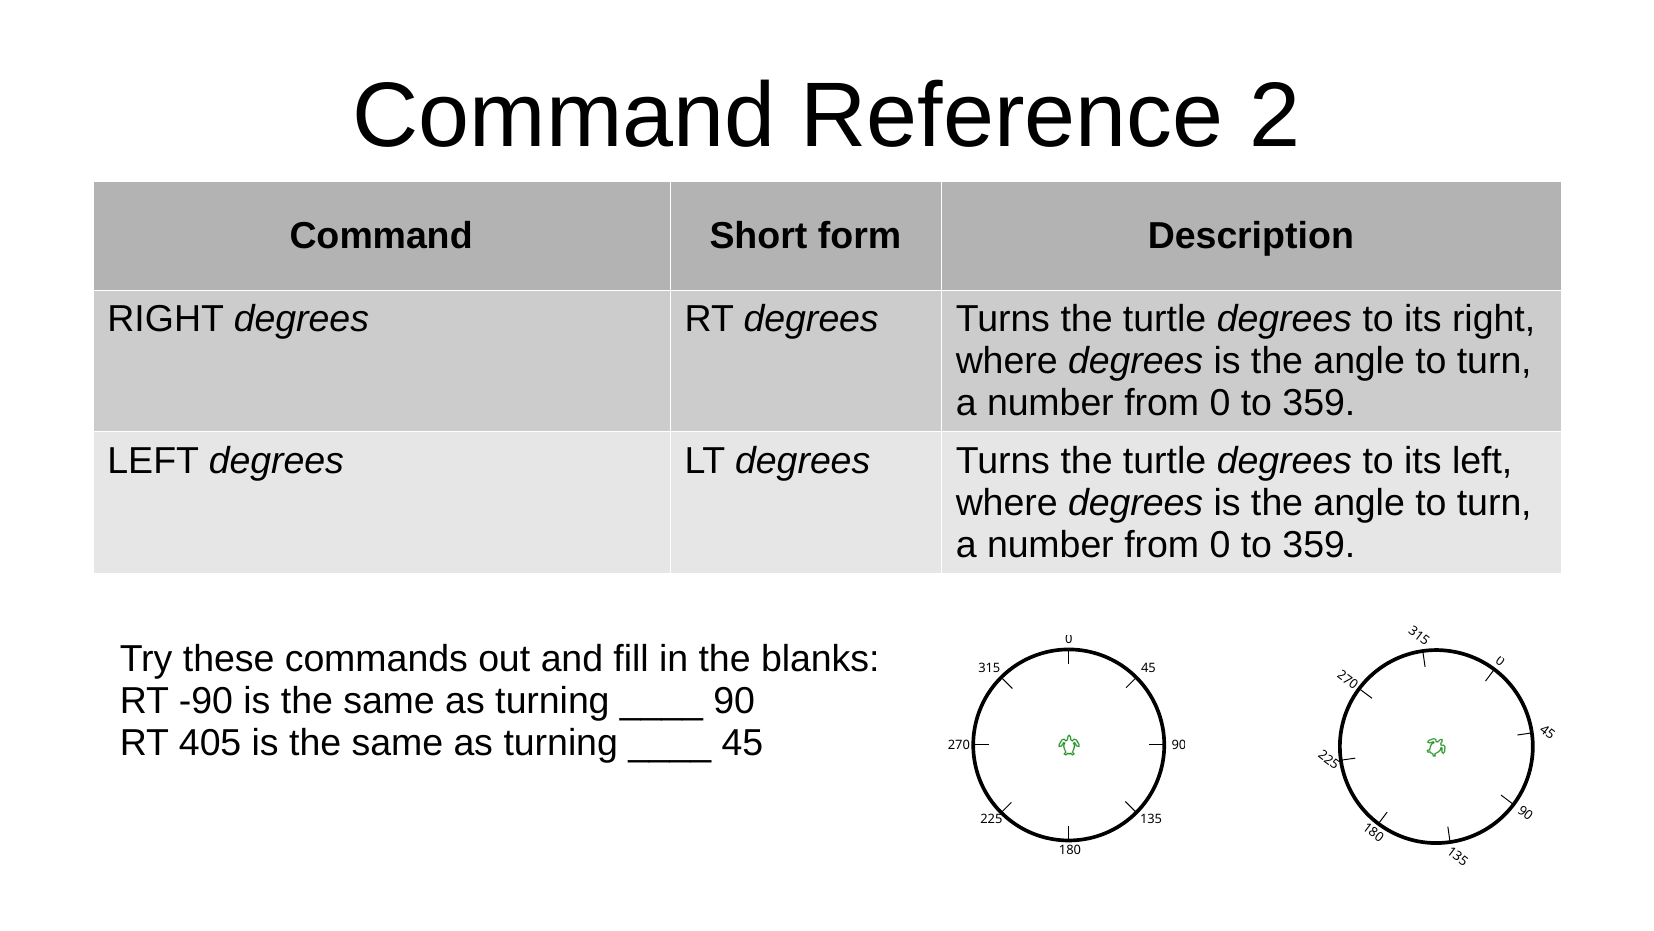

# Command Reference 2
| Command | Short form | Description |
| --- | --- | --- |
| RIGHT degrees | RT degrees | Turns the turtle degrees to its right, where degrees is the angle to turn, a number from 0 to 359. |
| LEFT degrees | LT degrees | Turns the turtle degrees to its left, where degrees is the angle to turn, a number from 0 to 359. |
Try these commands out and fill in the blanks:
RT -90 is the same as turning ____ 90
RT 405 is the same as turning ____ 45